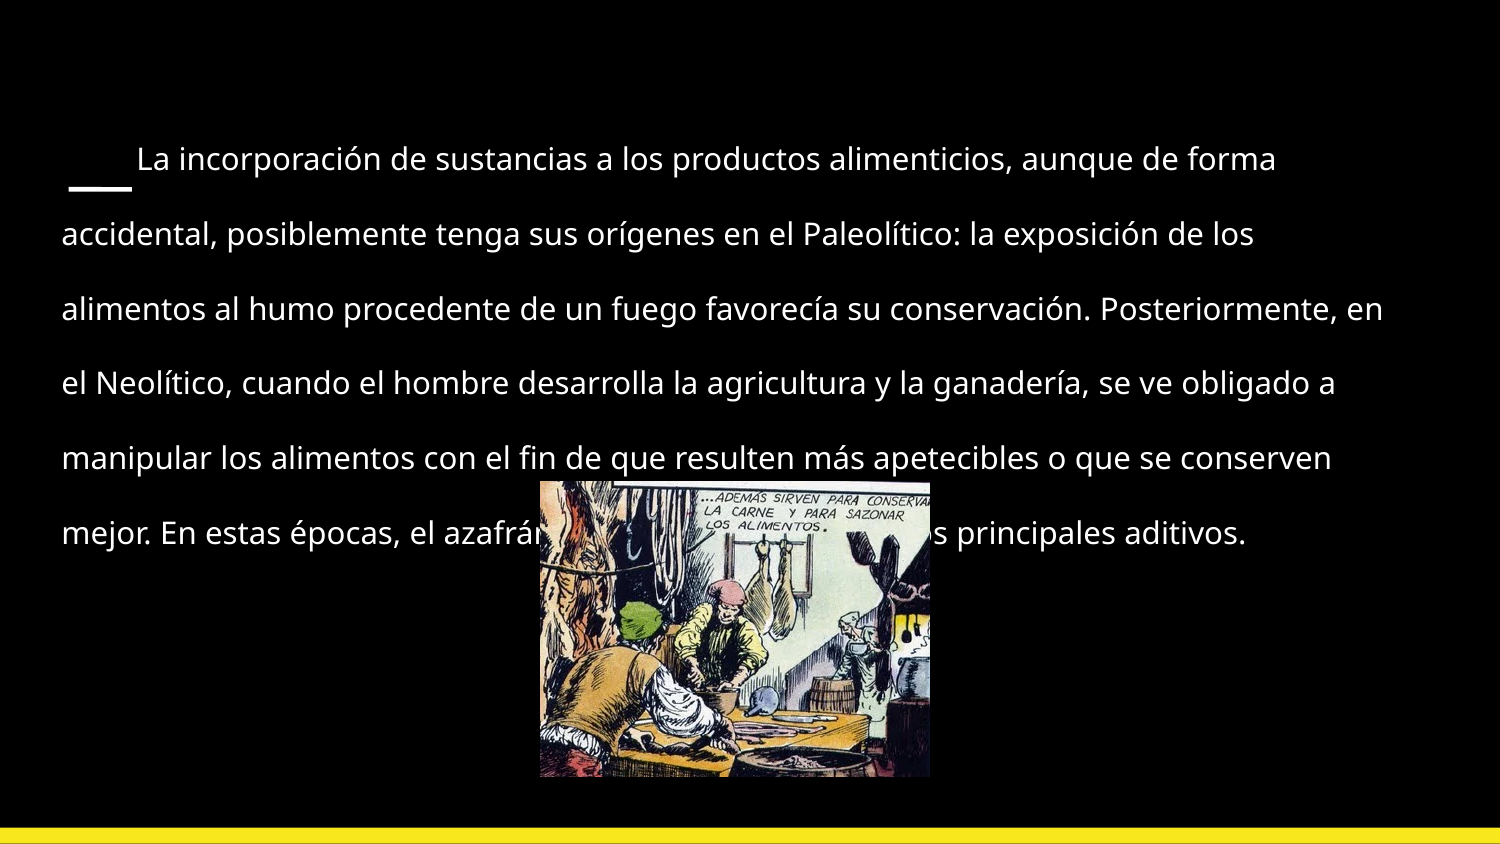

#
La incorporación de sustancias a los productos alimenticios, aunque de forma accidental, posiblemente tenga sus orígenes en el Paleolítico: la exposición de los alimentos al humo procedente de un fuego favorecía su conservación. Posteriormente, en el Neolítico, cuando el hombre desarrolla la agricultura y la ganadería, se ve obligado a manipular los alimentos con el fin de que resulten más apetecibles o que se conserven mejor. En estas épocas, el azafrán, la sal o el vinagre eran los principales aditivos.